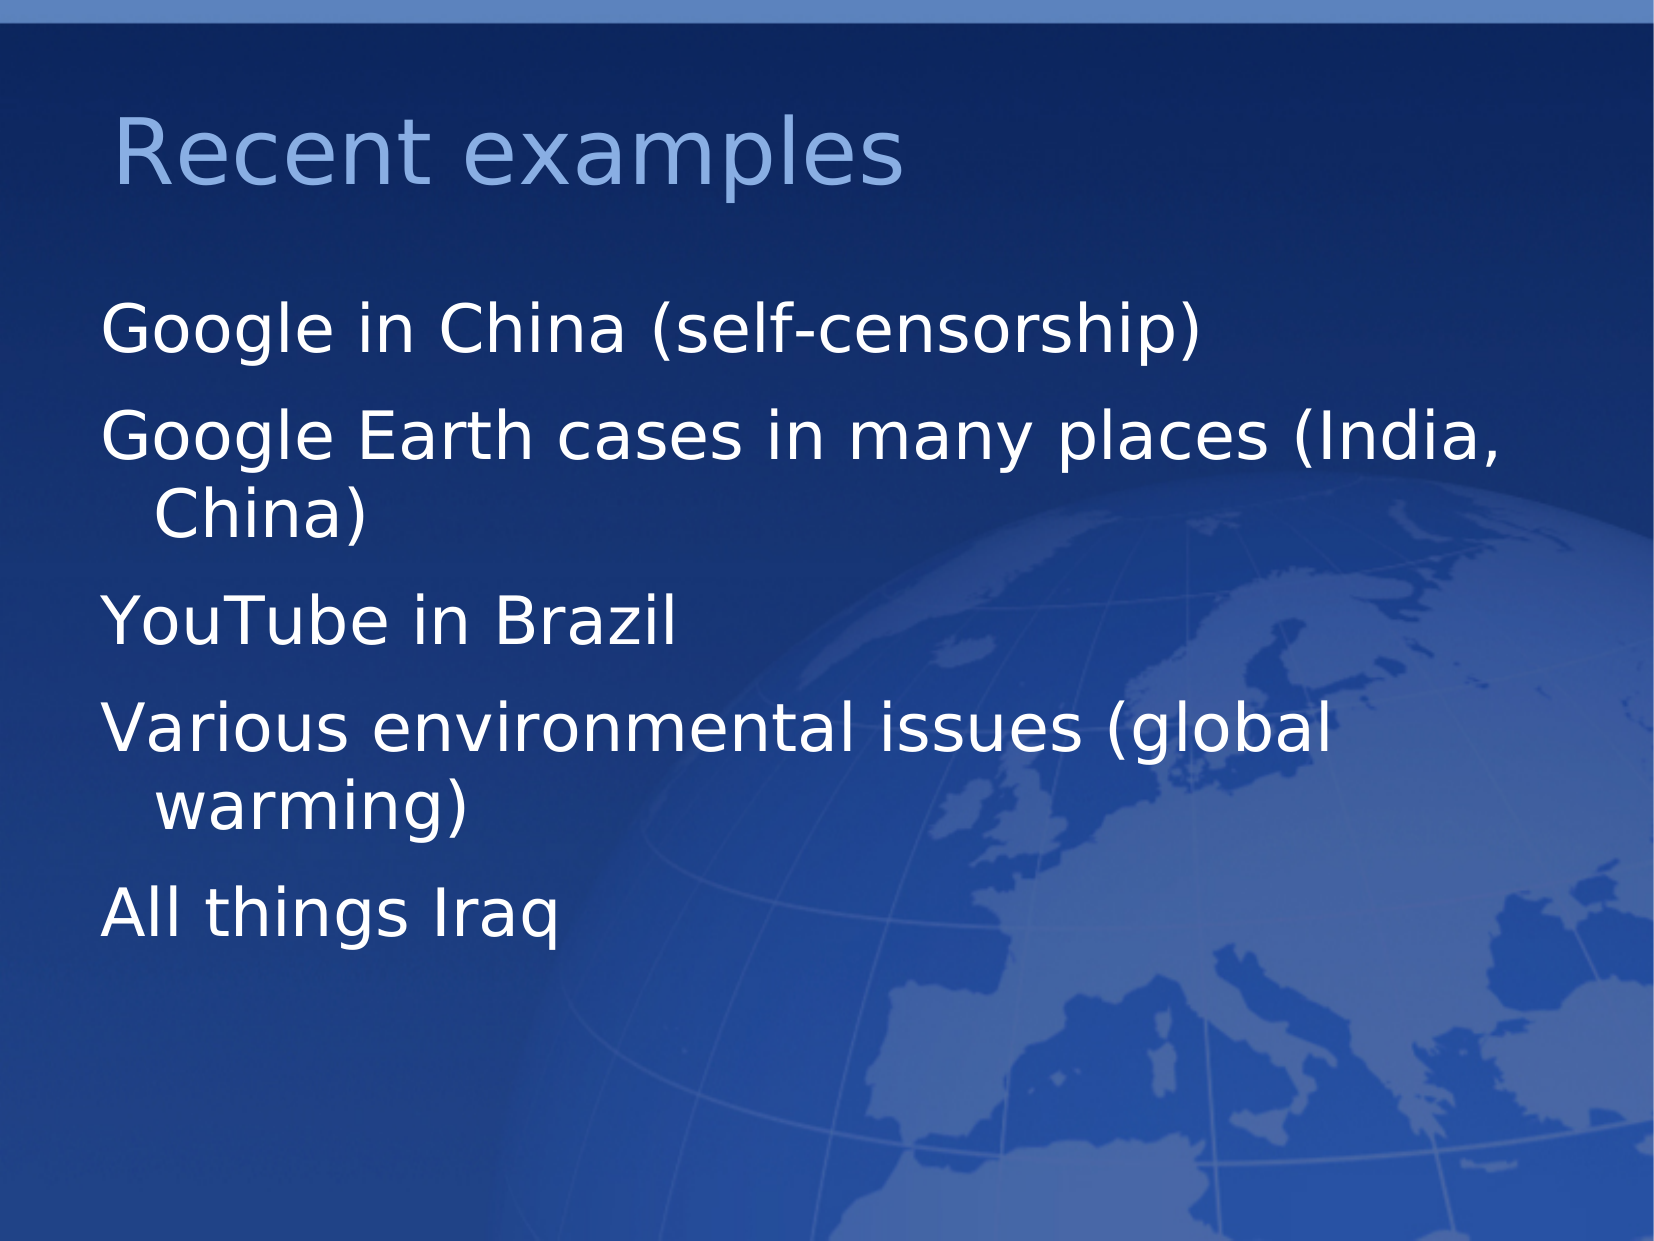

# Recent examples
Google in China (self-censorship)
Google Earth cases in many places (India, China)
YouTube in Brazil
Various environmental issues (global warming)
All things Iraq